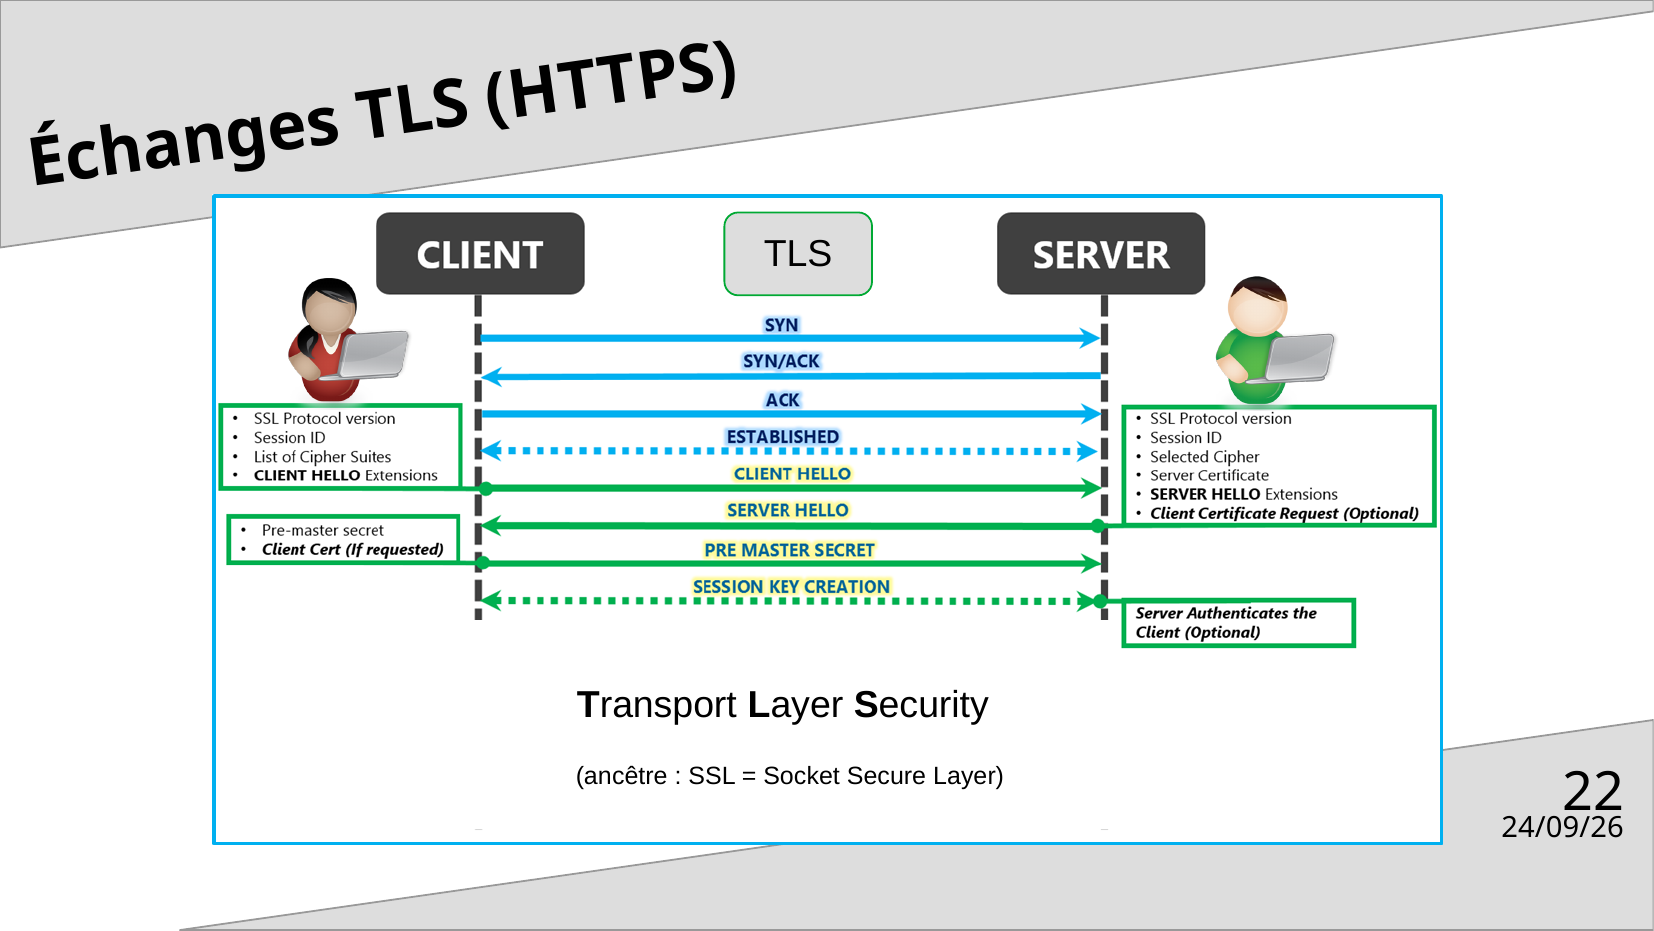

# Échanges TLS (HTTPS)
TLS
Transport Layer Security
22
(ancêtre : SSL = Socket Secure Layer)